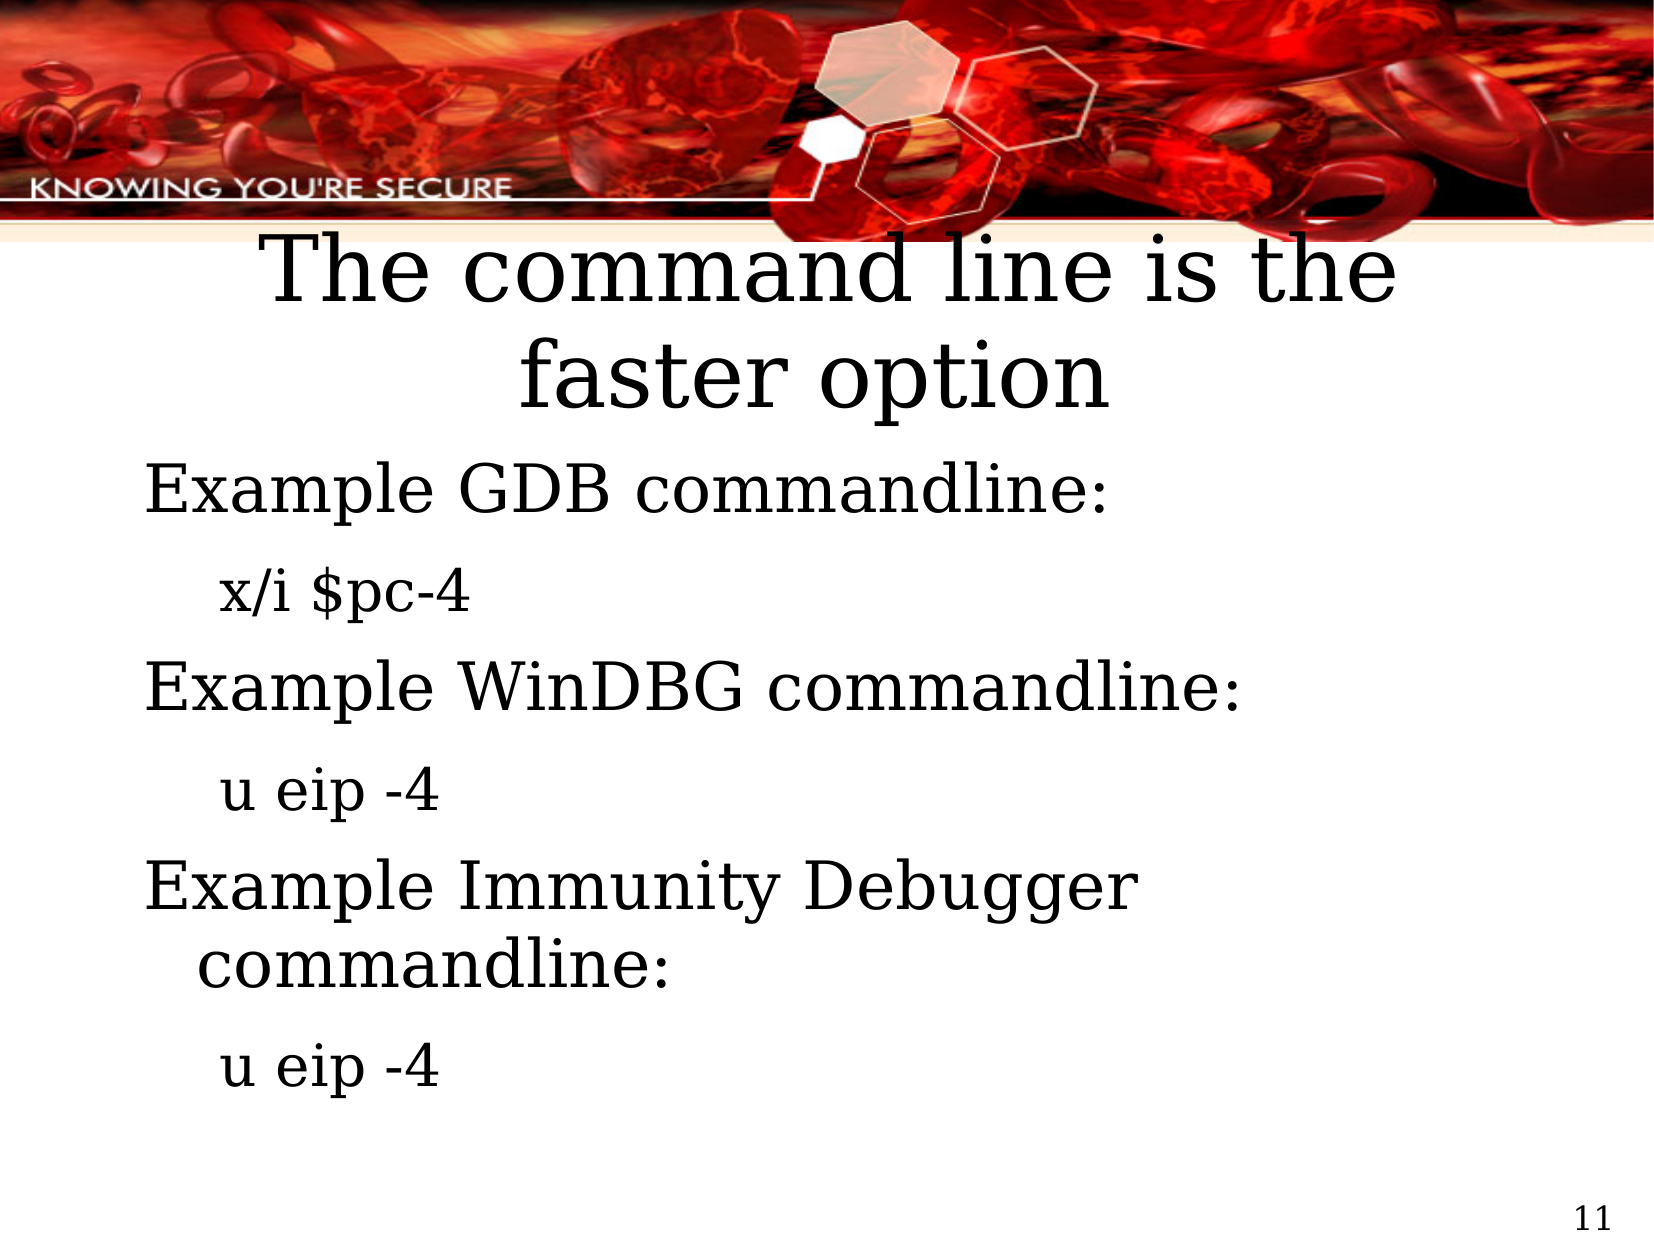

# The command line is the faster option
Example GDB commandline:
x/i $pc-4
Example WinDBG commandline:
u eip -4
Example Immunity Debugger commandline:
u eip -4